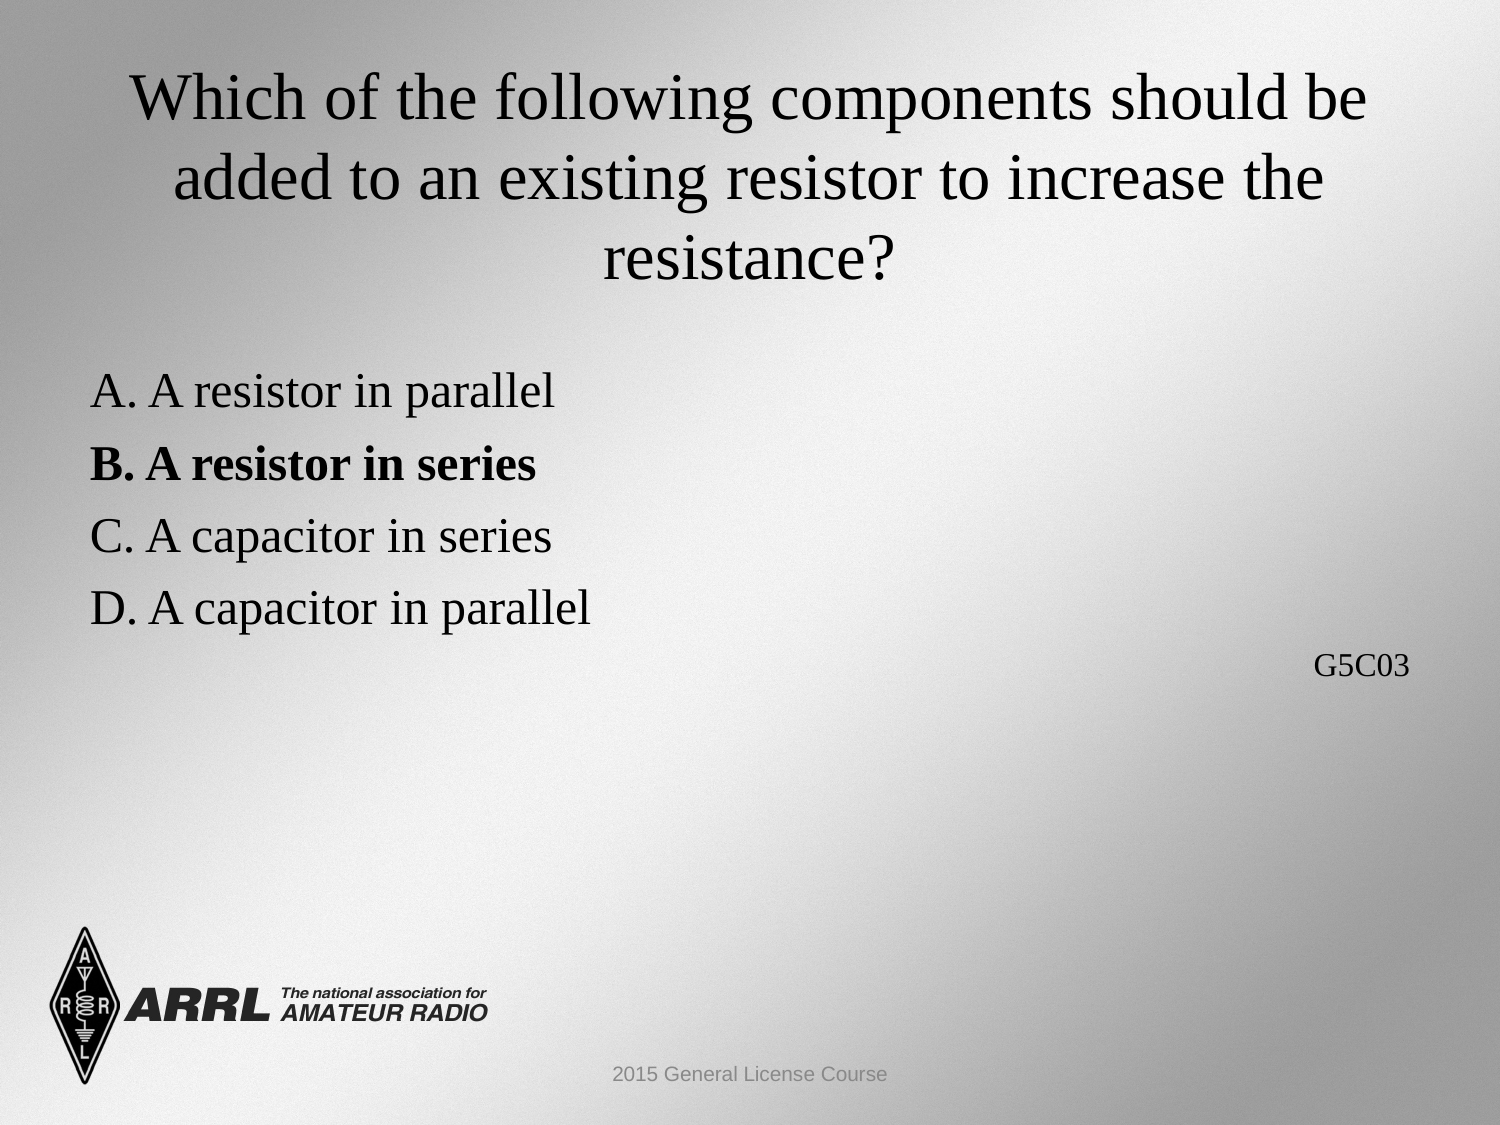

# Which of the following components should be added to an existing resistor to increase the resistance?
A. A resistor in parallel
B. A resistor in series
C. A capacitor in series
D. A capacitor in parallel
 G5C03
2015 General License Course